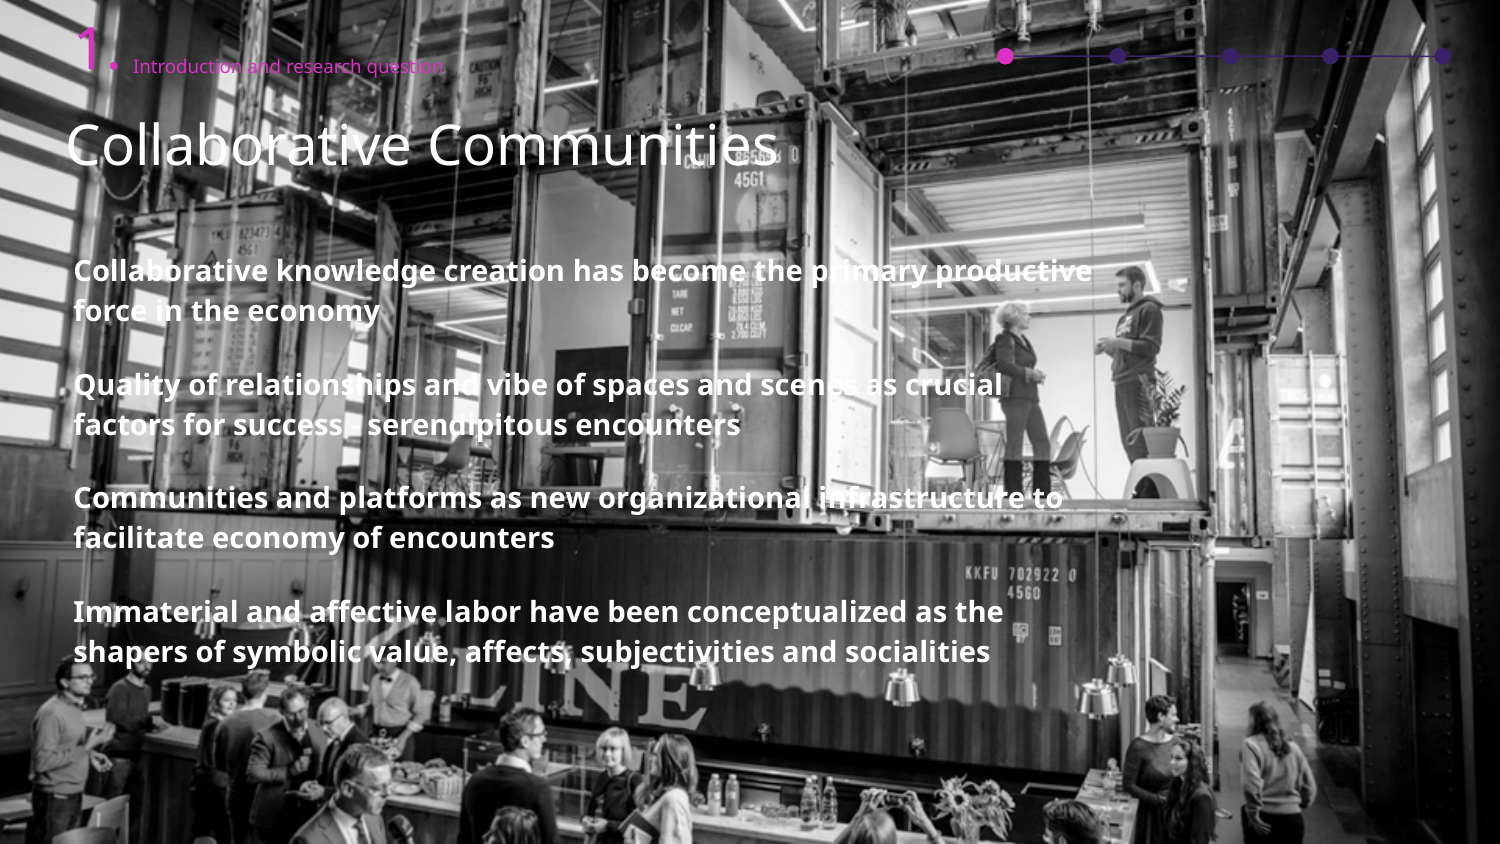

1.
Introduction and research question
Collaborative Communities
# Collaborative knowledge creation has become the primary productive force in the economy
Quality of relationships and vibe of spaces and scenes as crucial factors for success - serendipitous encounters
Communities and platforms as new organizational infrastructure to facilitate economy of encounters
Immaterial and affective labor have been conceptualized as the shapers of symbolic value, affects, subjectivities and socialities